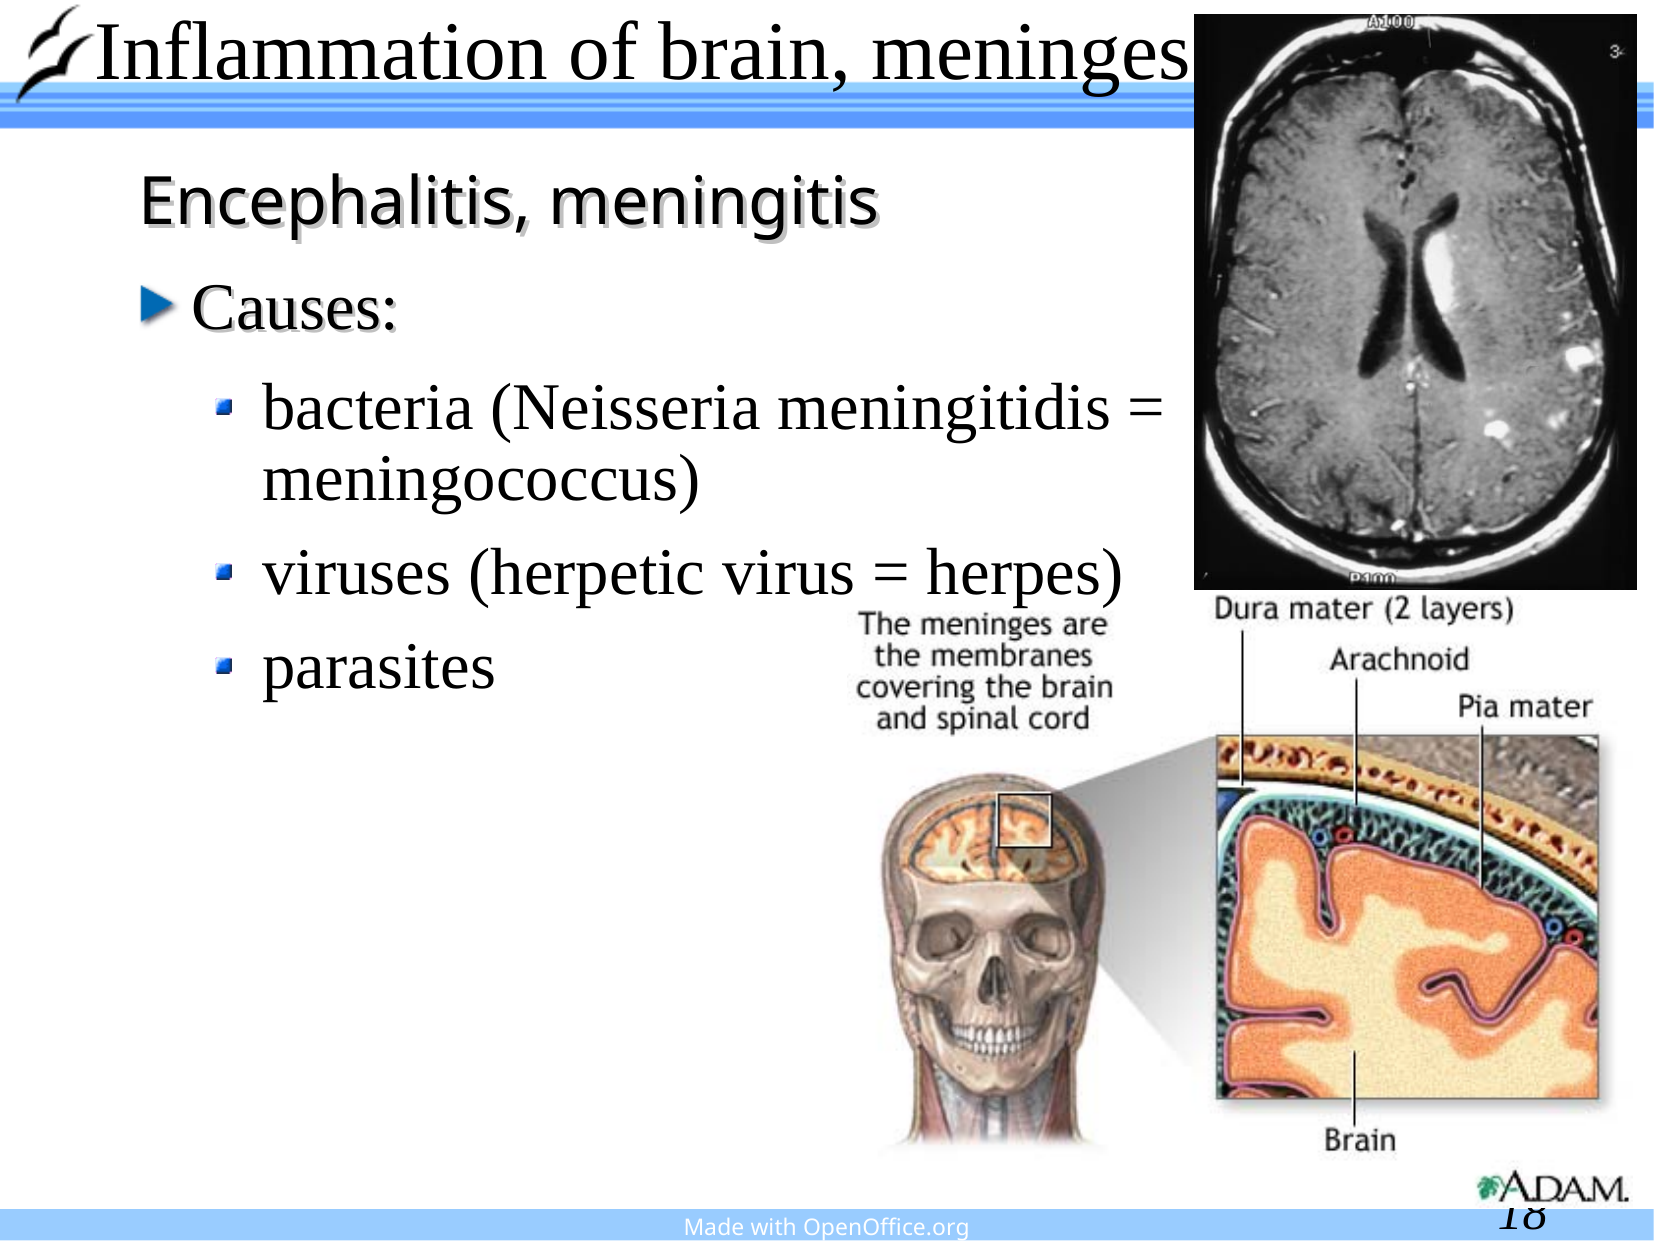

# Inflammation of brain, meninges
Encephalitis, meningitis
Causes:
bacteria (Neisseria meningitidis = meningococcus)
viruses (herpetic virus = herpes)
parasites